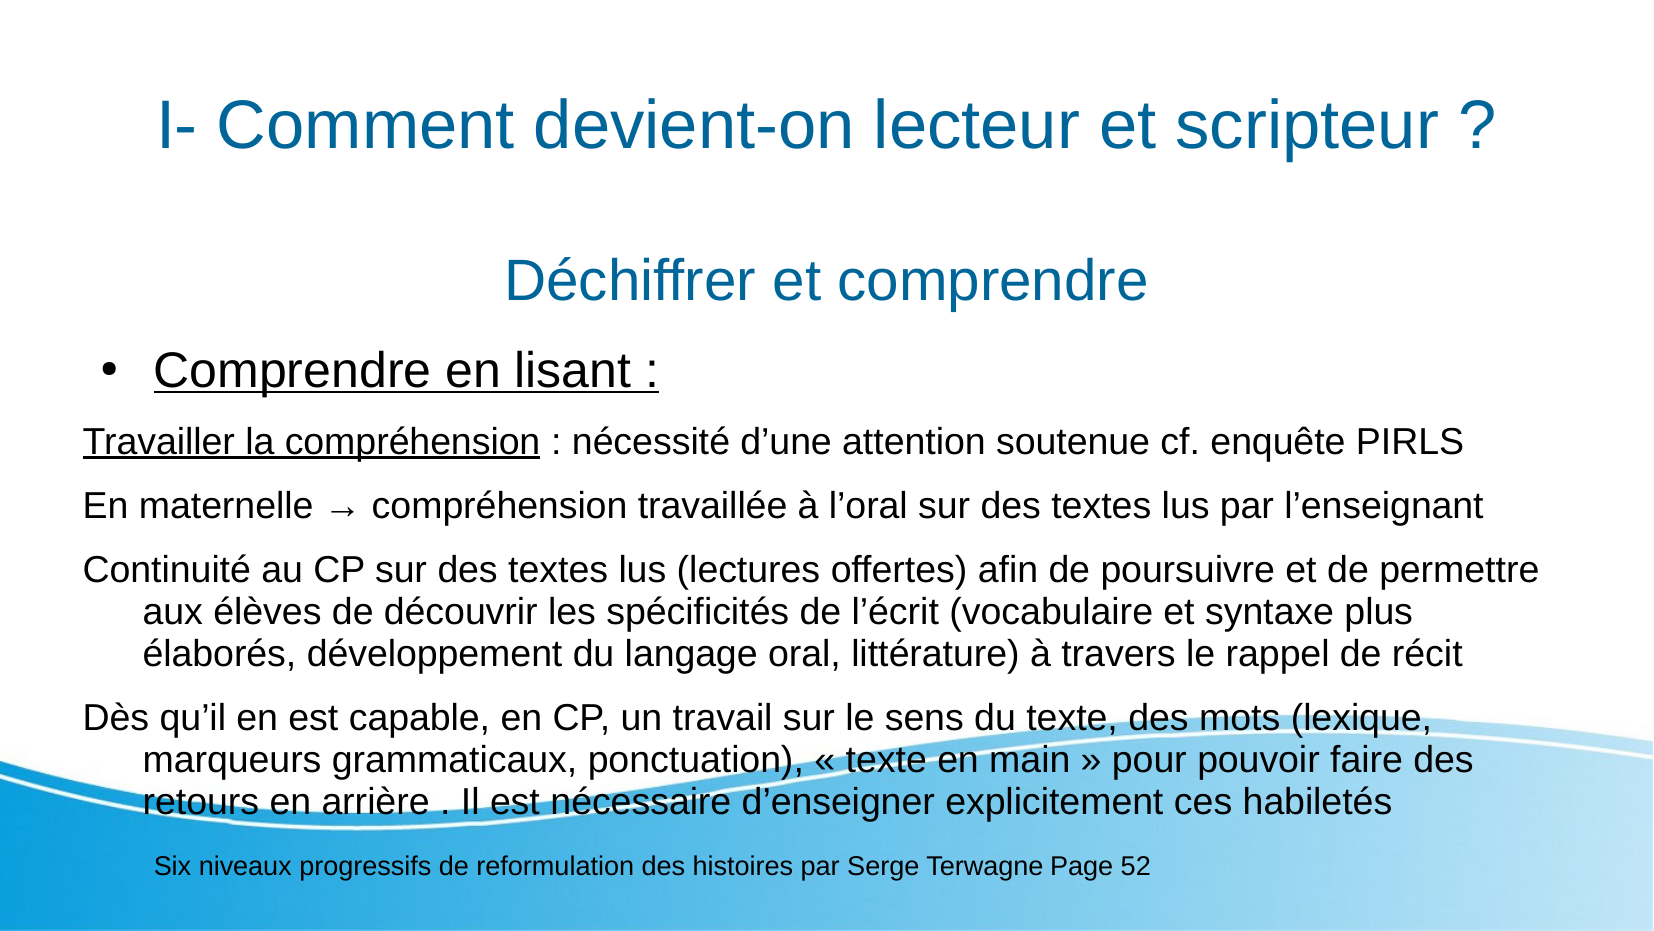

# I- Comment devient-on lecteur et scripteur ?
Déchiffrer et comprendre
Comprendre en lisant :
Travailler la compréhension : nécessité d’une attention soutenue cf. enquête PIRLS
En maternelle → compréhension travaillée à l’oral sur des textes lus par l’enseignant
Continuité au CP sur des textes lus (lectures offertes) afin de poursuivre et de permettre aux élèves de découvrir les spécificités de l’écrit (vocabulaire et syntaxe plus élaborés, développement du langage oral, littérature) à travers le rappel de récit
Dès qu’il en est capable, en CP, un travail sur le sens du texte, des mots (lexique, marqueurs grammaticaux, ponctuation), « texte en main » pour pouvoir faire des retours en arrière . Il est nécessaire d’enseigner explicitement ces habiletés
Six niveaux progressifs de reformulation des histoires par Serge Terwagne Page 52